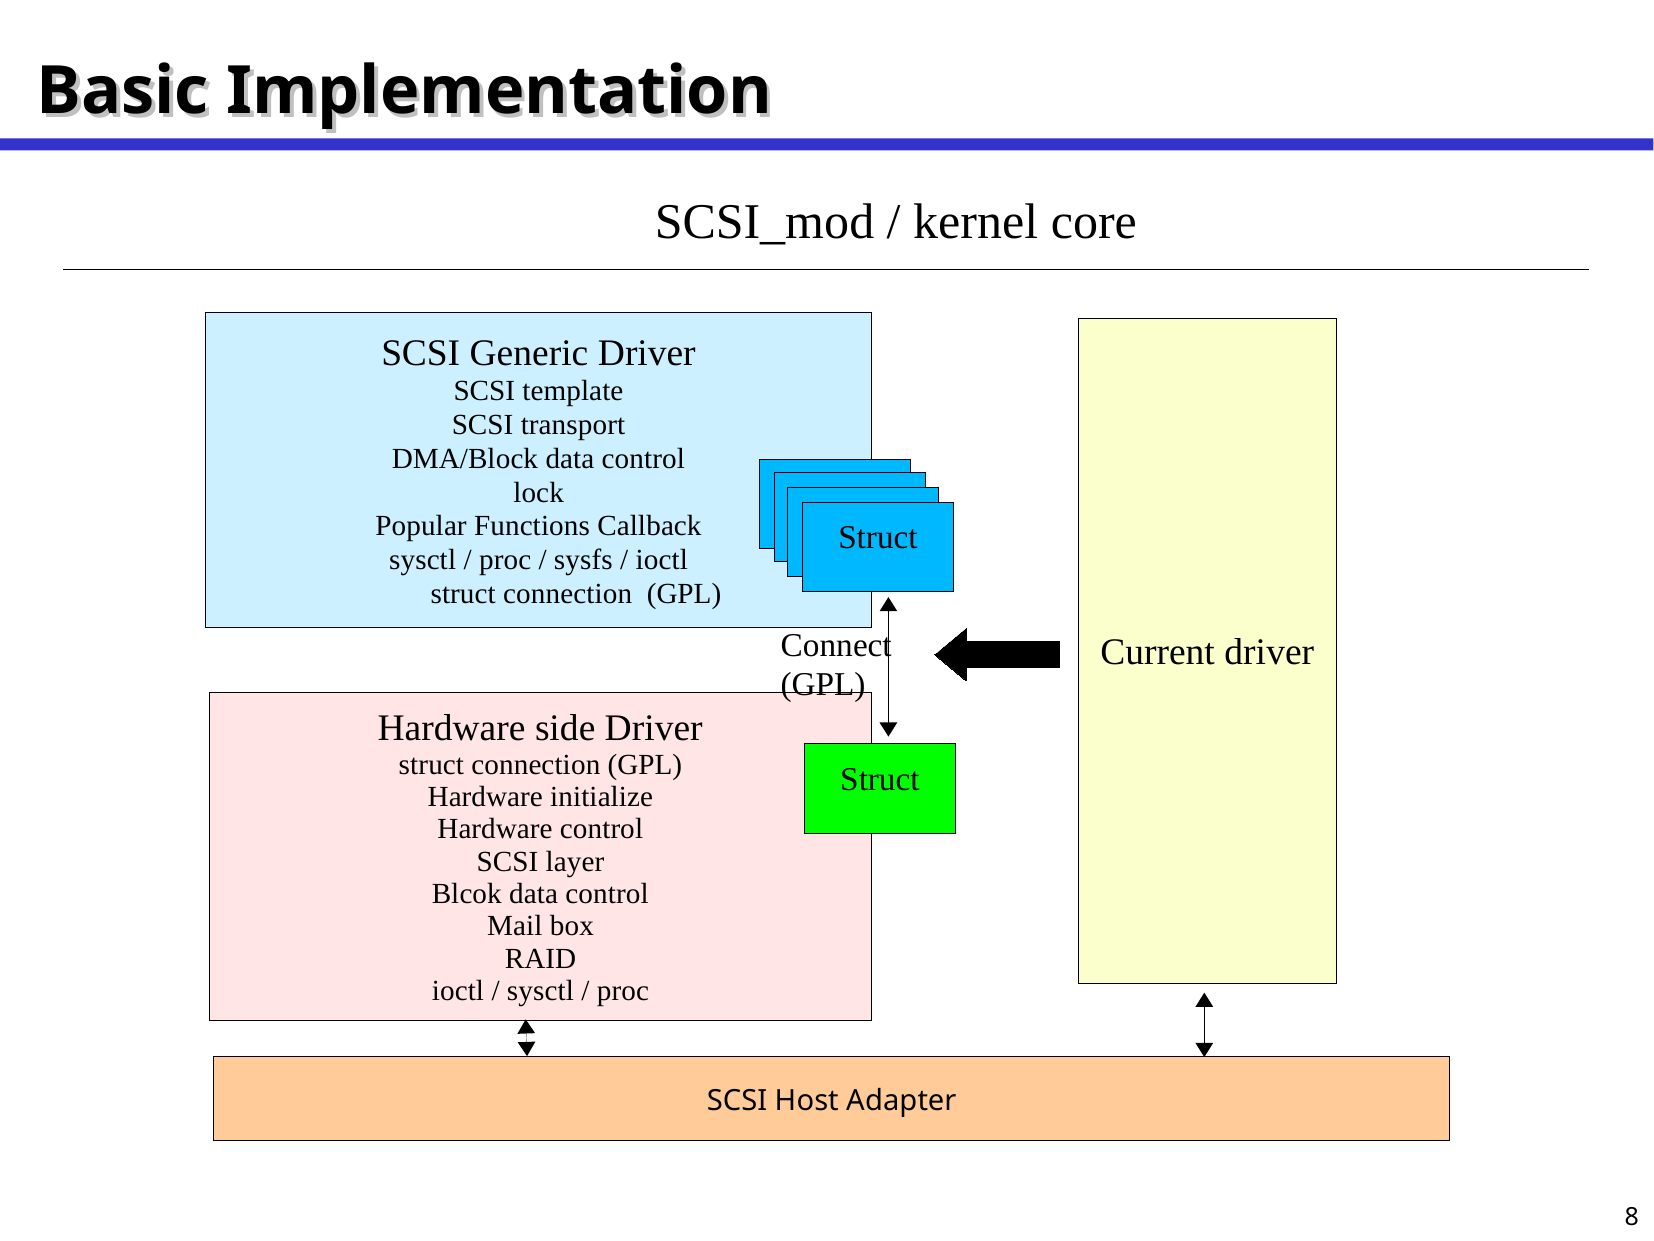

Basic Implementation
SCSI_mod / kernel core
SCSI Generic Driver
SCSI template
SCSI transport
DMA/Block data control
lock
Popular Functions Callback
sysctl / proc / sysfs / ioctl
struct connection (GPL)
Current driver
Struct
Connect
(GPL)
Hardware side Driver
struct connection (GPL)
Hardware initialize
Hardware control
SCSI layer
Blcok data control
Mail box
RAID
ioctl / sysctl / proc
Struct
SCSI Host Adapter